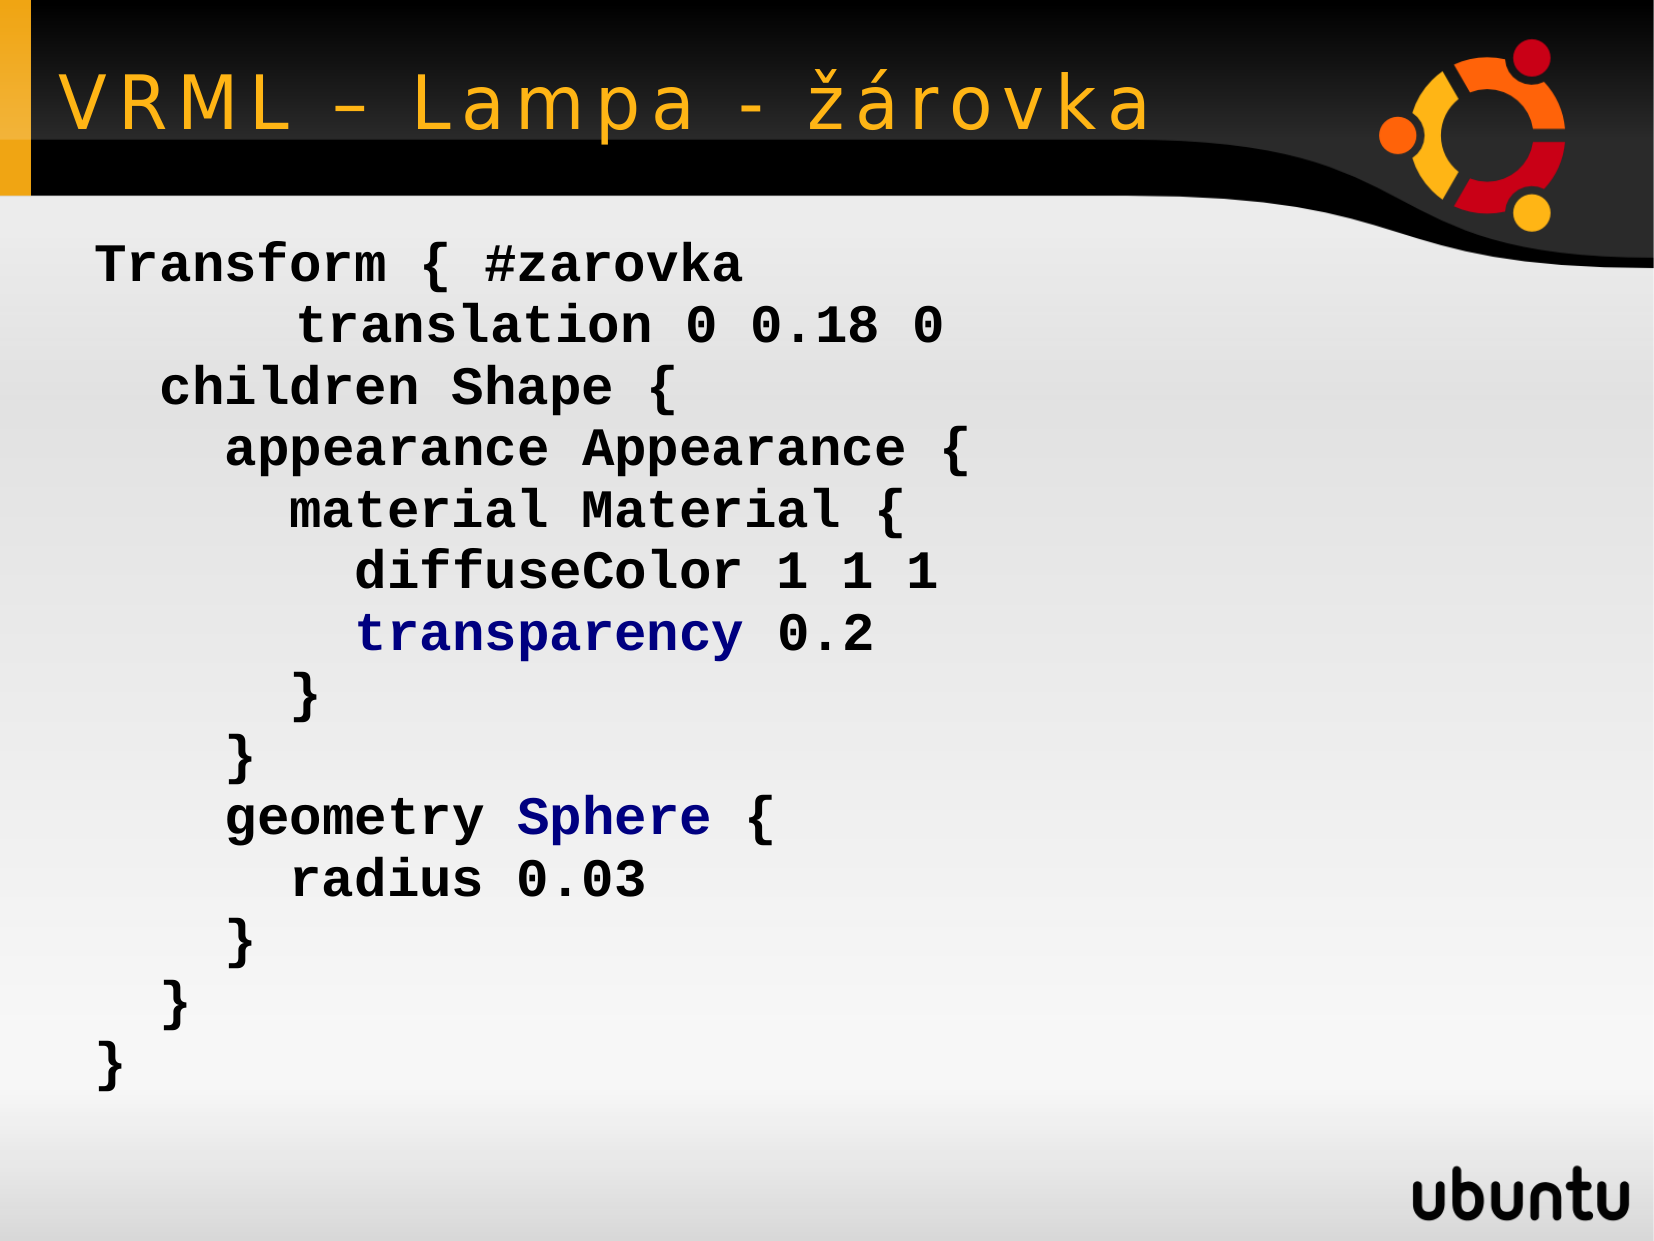

# VRML – Lampa - žárovka
Transform { #zarovka
 	translation 0 0.18 0
 children Shape {
 appearance Appearance {
 material Material {
 diffuseColor 1 1 1
 transparency 0.2
 }
 }
 geometry Sphere {
 radius 0.03
 }
 }
}